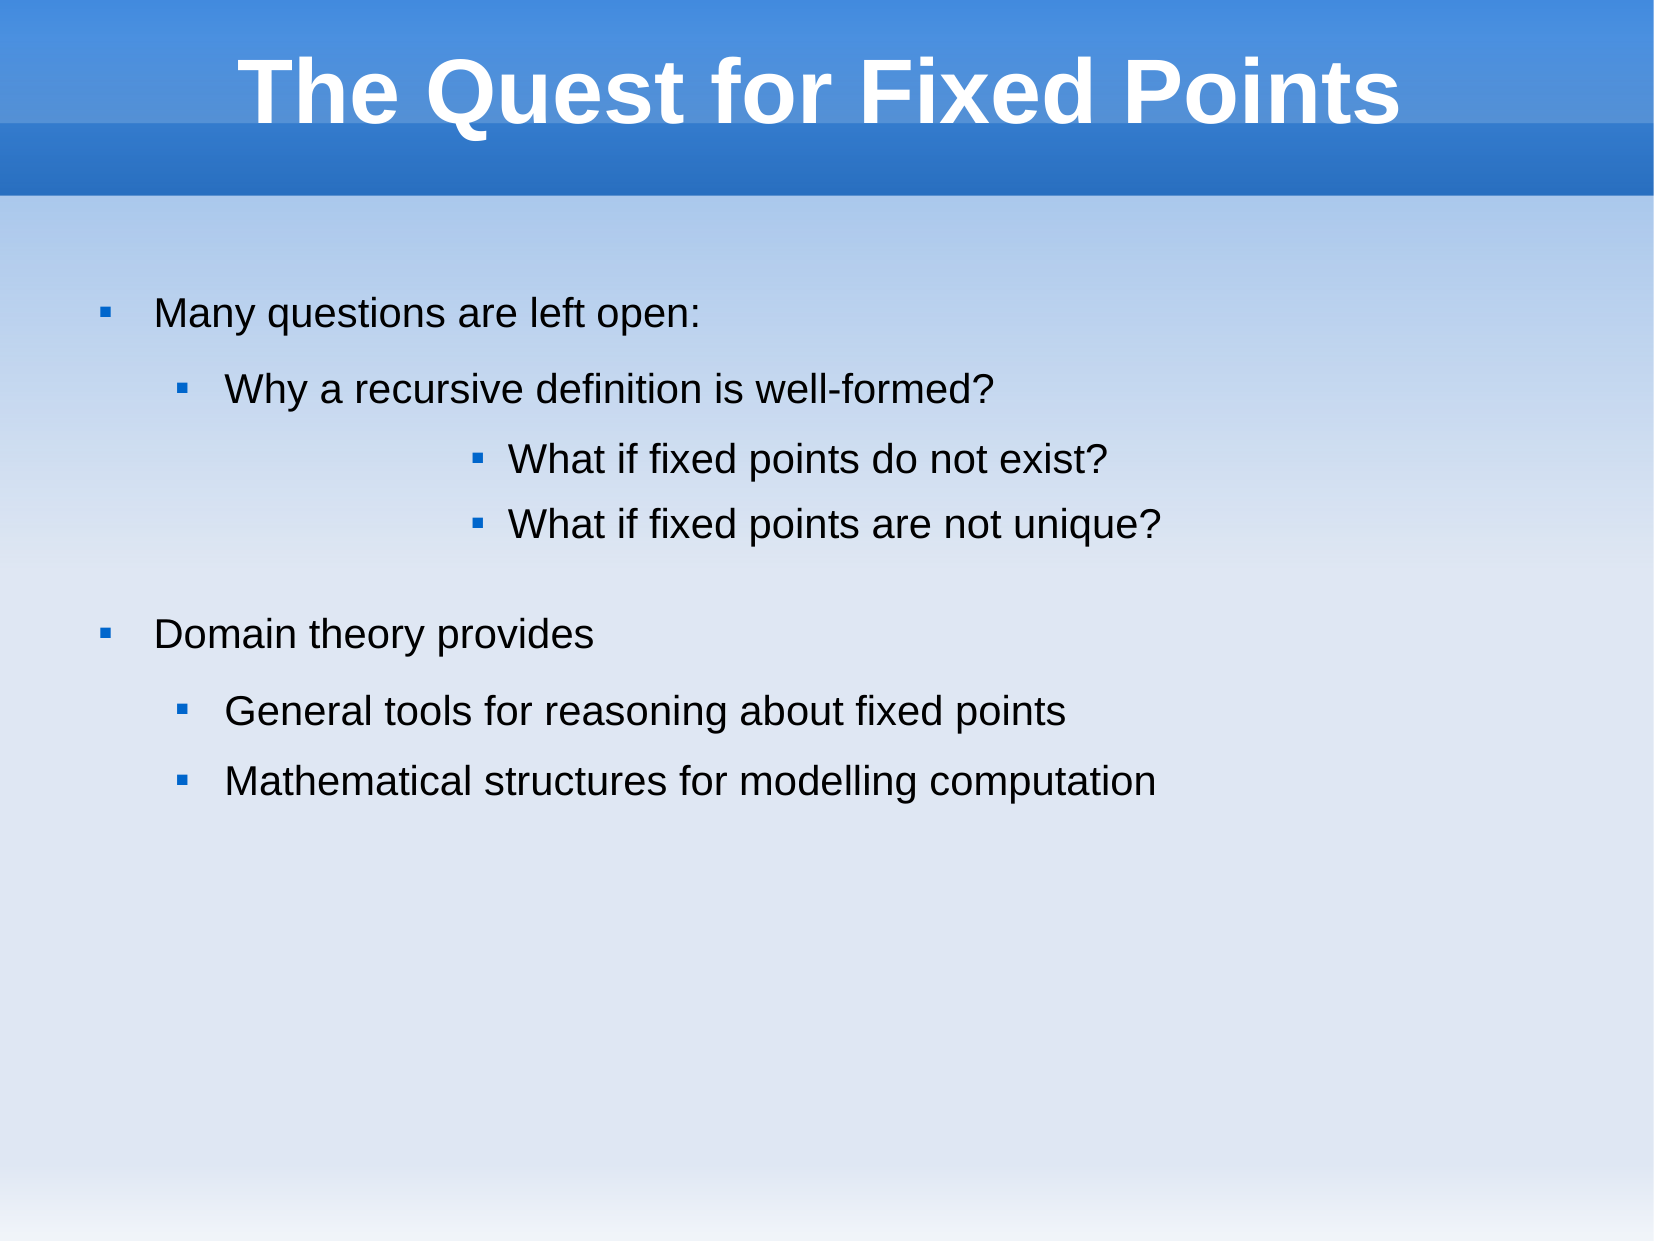

# The Quest for Fixed Points
Many questions are left open:
Why a recursive definition is well-formed?
What if fixed points do not exist?
What if fixed points are not unique?
Domain theory provides
General tools for reasoning about fixed points
Mathematical structures for modelling computation